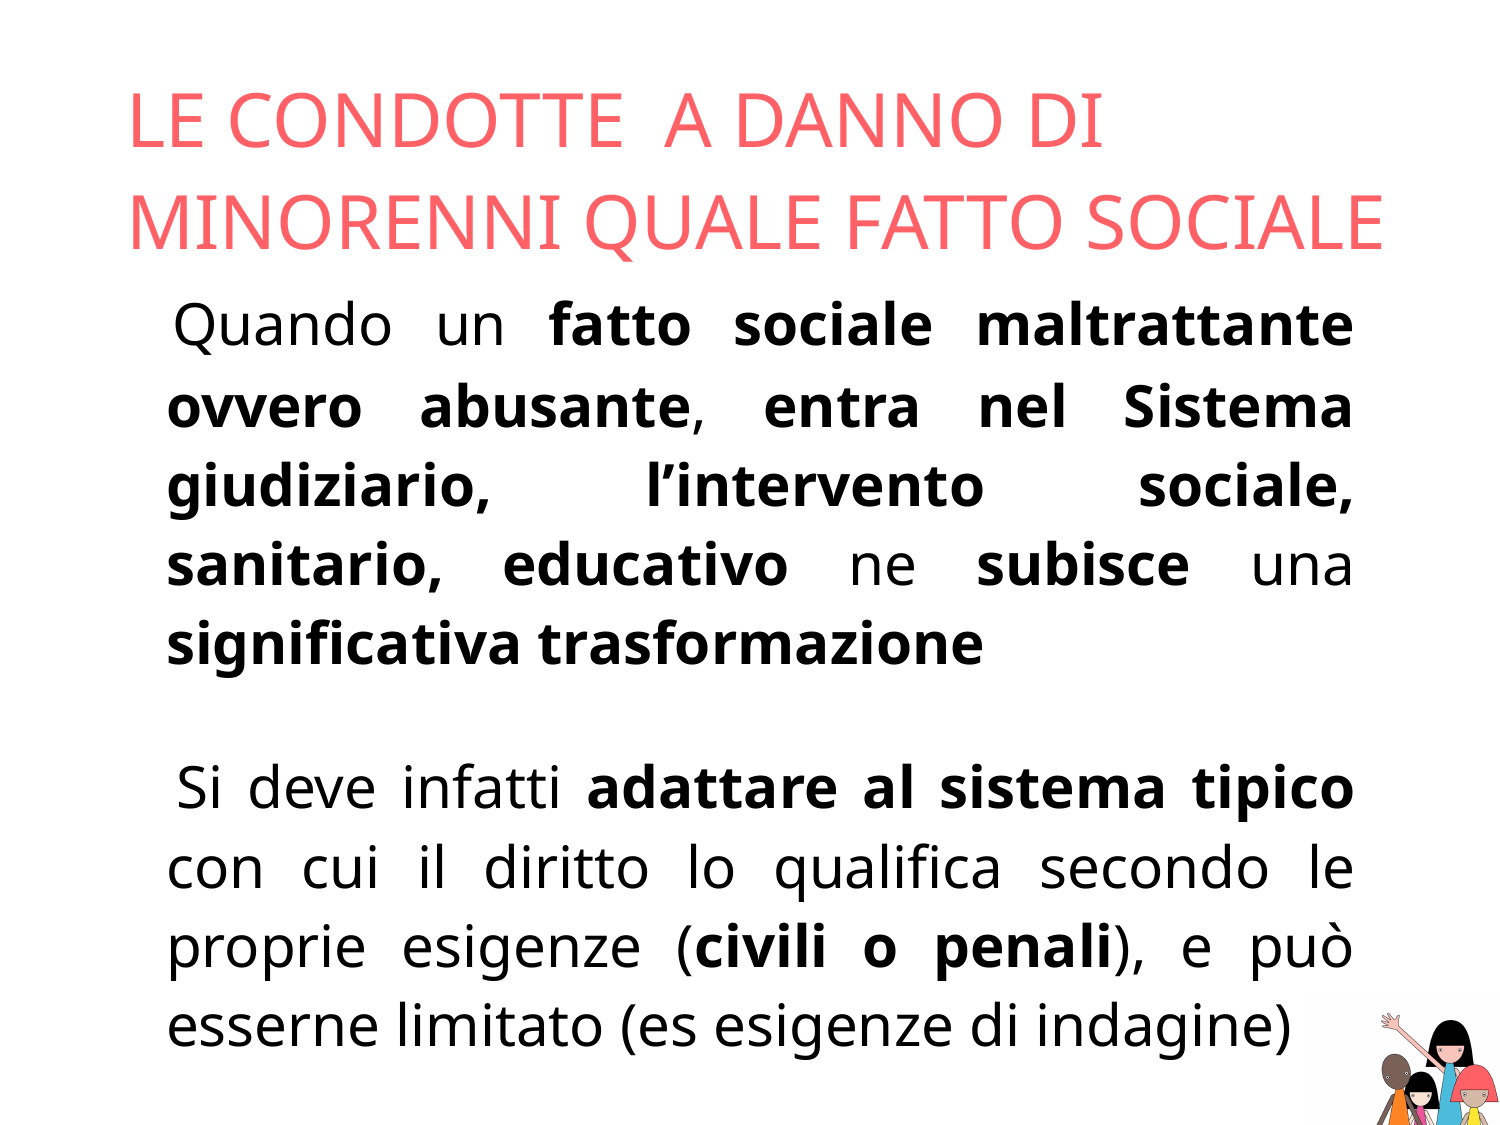

LE CONDOTTE A DANNO DI MINORENNI QUALE FATTO SOCIALE
 Quando un fatto sociale maltrattante ovvero abusante, entra nel Sistema giudiziario, l’intervento sociale, sanitario, educativo ne subisce una significativa trasformazione
 Si deve infatti adattare al sistema tipico con cui il diritto lo qualifica secondo le proprie esigenze (civili o penali), e può esserne limitato (es esigenze di indagine)
 La valutazione e l’intervento professionale richiesti devono tenerne conto
: